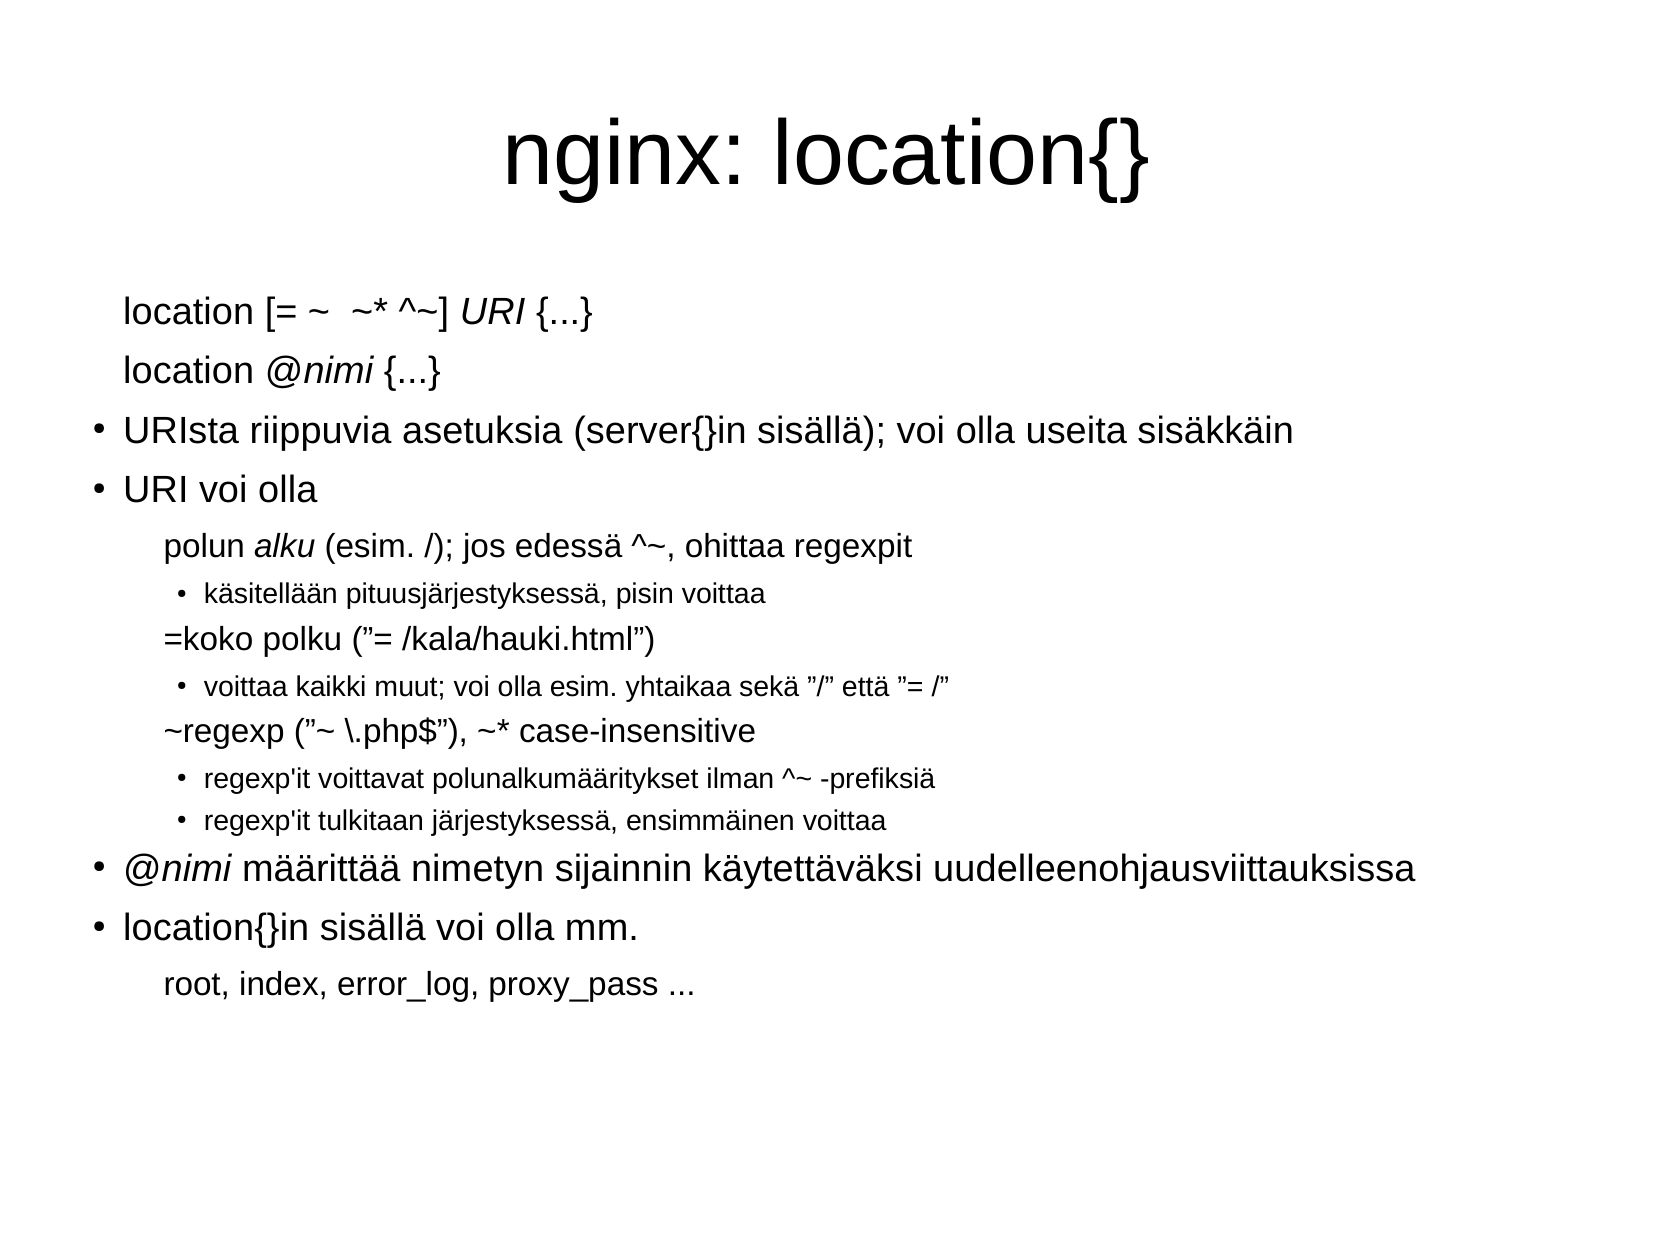

# nginx: location{}
location [= ~ ~* ^~] URI {...}
location @nimi {...}
URIsta riippuvia asetuksia (server{}in sisällä); voi olla useita sisäkkäin
URI voi olla
polun alku (esim. /); jos edessä ^~, ohittaa regexpit
käsitellään pituusjärjestyksessä, pisin voittaa
=koko polku (”= /kala/hauki.html”)
voittaa kaikki muut; voi olla esim. yhtaikaa sekä ”/” että ”= /”
~regexp (”~ \.php$”), ~* case-insensitive
regexp'it voittavat polunalkumääritykset ilman ^~ -prefiksiä
regexp'it tulkitaan järjestyksessä, ensimmäinen voittaa
@nimi määrittää nimetyn sijainnin käytettäväksi uudelleenohjausviittauksissa
location{}in sisällä voi olla mm.
root, index, error_log, proxy_pass ...